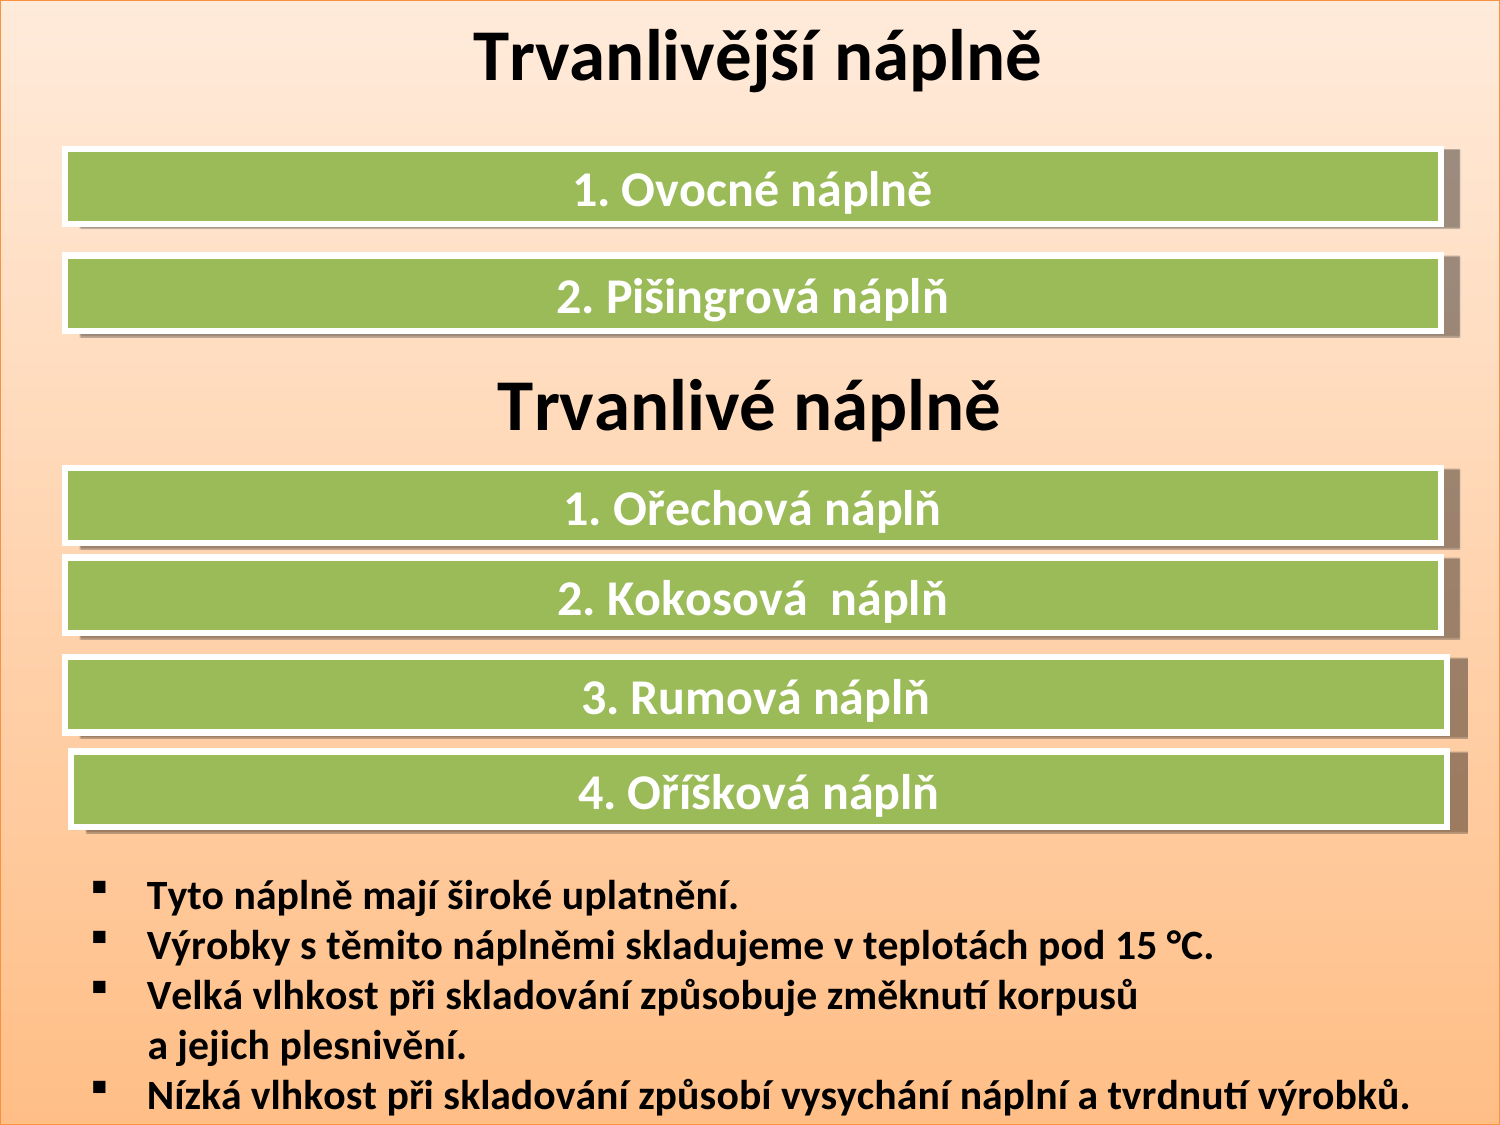

Trvanlivější náplně
Trvanlivé náplně
 Tyto náplně mají široké uplatnění.
 Výrobky s těmito náplněmi skladujeme v teplotách pod 15 °C.
 Velká vlhkost při skladování způsobuje změknutí korpusů
	a jejich plesnivění.
 Nízká vlhkost při skladování způsobí vysychání náplní a tvrdnutí výrobků.
#
1. Ovocné náplně
2. Pišingrová náplň
1. Ořechová náplň
2. Kokosová náplň
3. Rumová náplň
4. Oříšková náplň